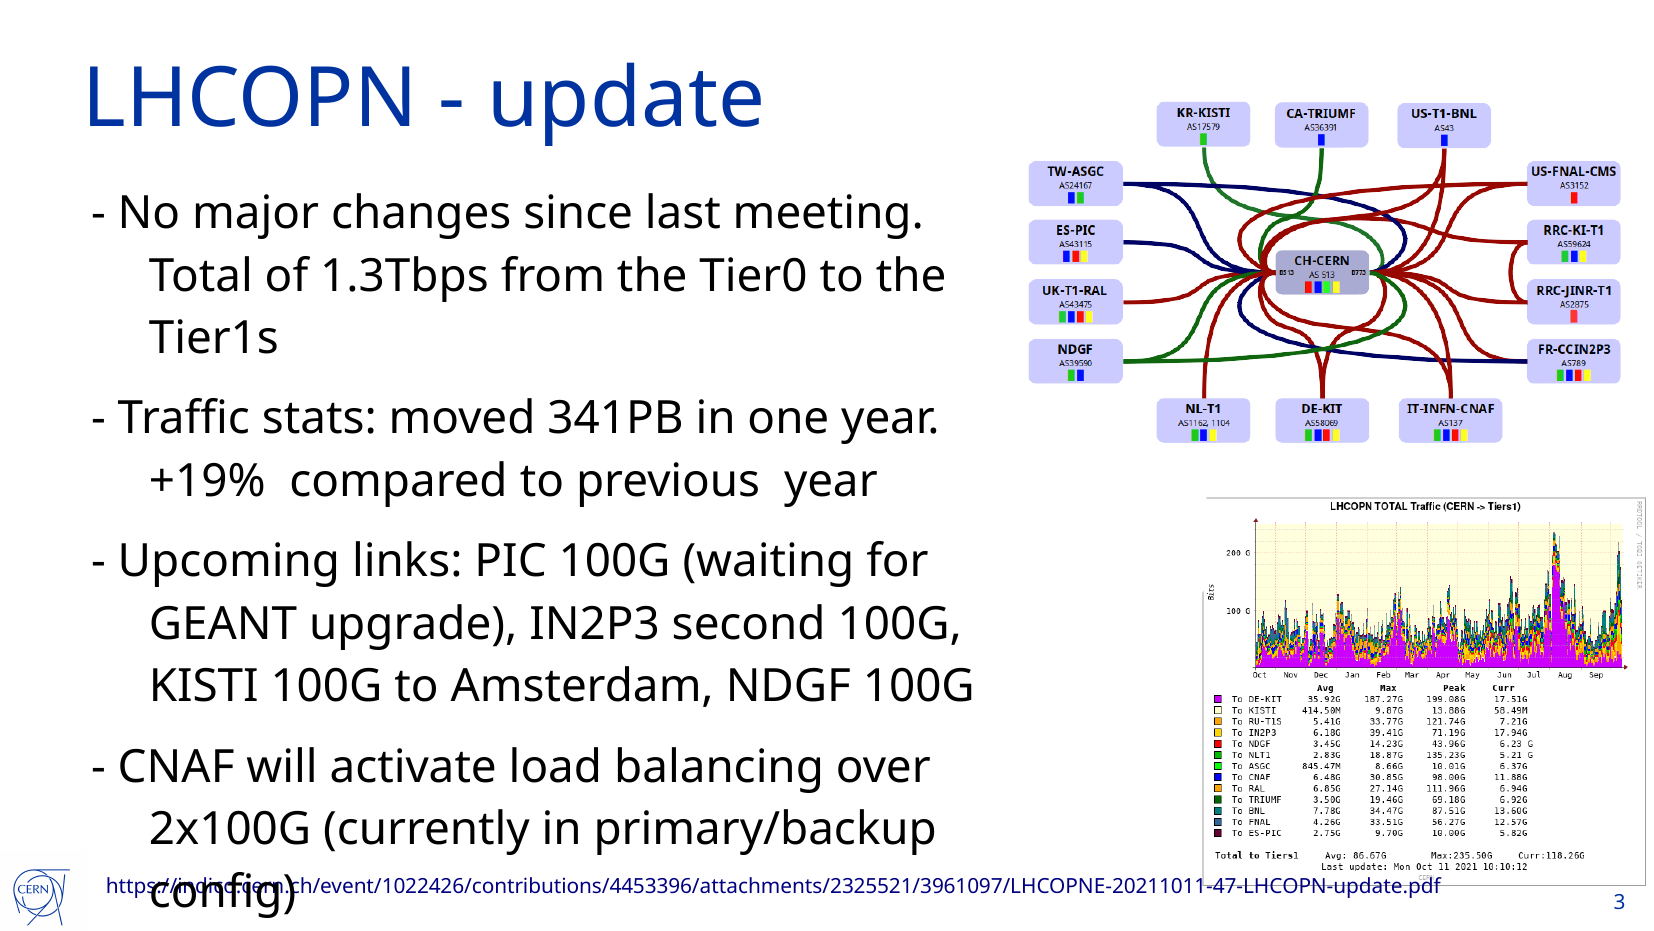

# LHCOPN - update
- No major changes since last meeting. Total of 1.3Tbps from the Tier0 to the Tier1s
- Traffic stats: moved 341PB in one year. +19% compared to previous year
- Upcoming links: PIC 100G (waiting for GEANT upgrade), IN2P3 second 100G, KISTI 100G to Amsterdam, NDGF 100G
- CNAF will activate load balancing over 2x100G (currently in primary/backup config)
https://indico.cern.ch/event/1022426/contributions/4453396/attachments/2325521/3961097/LHCOPNE-20211011-47-LHCOPN-update.pdf
3